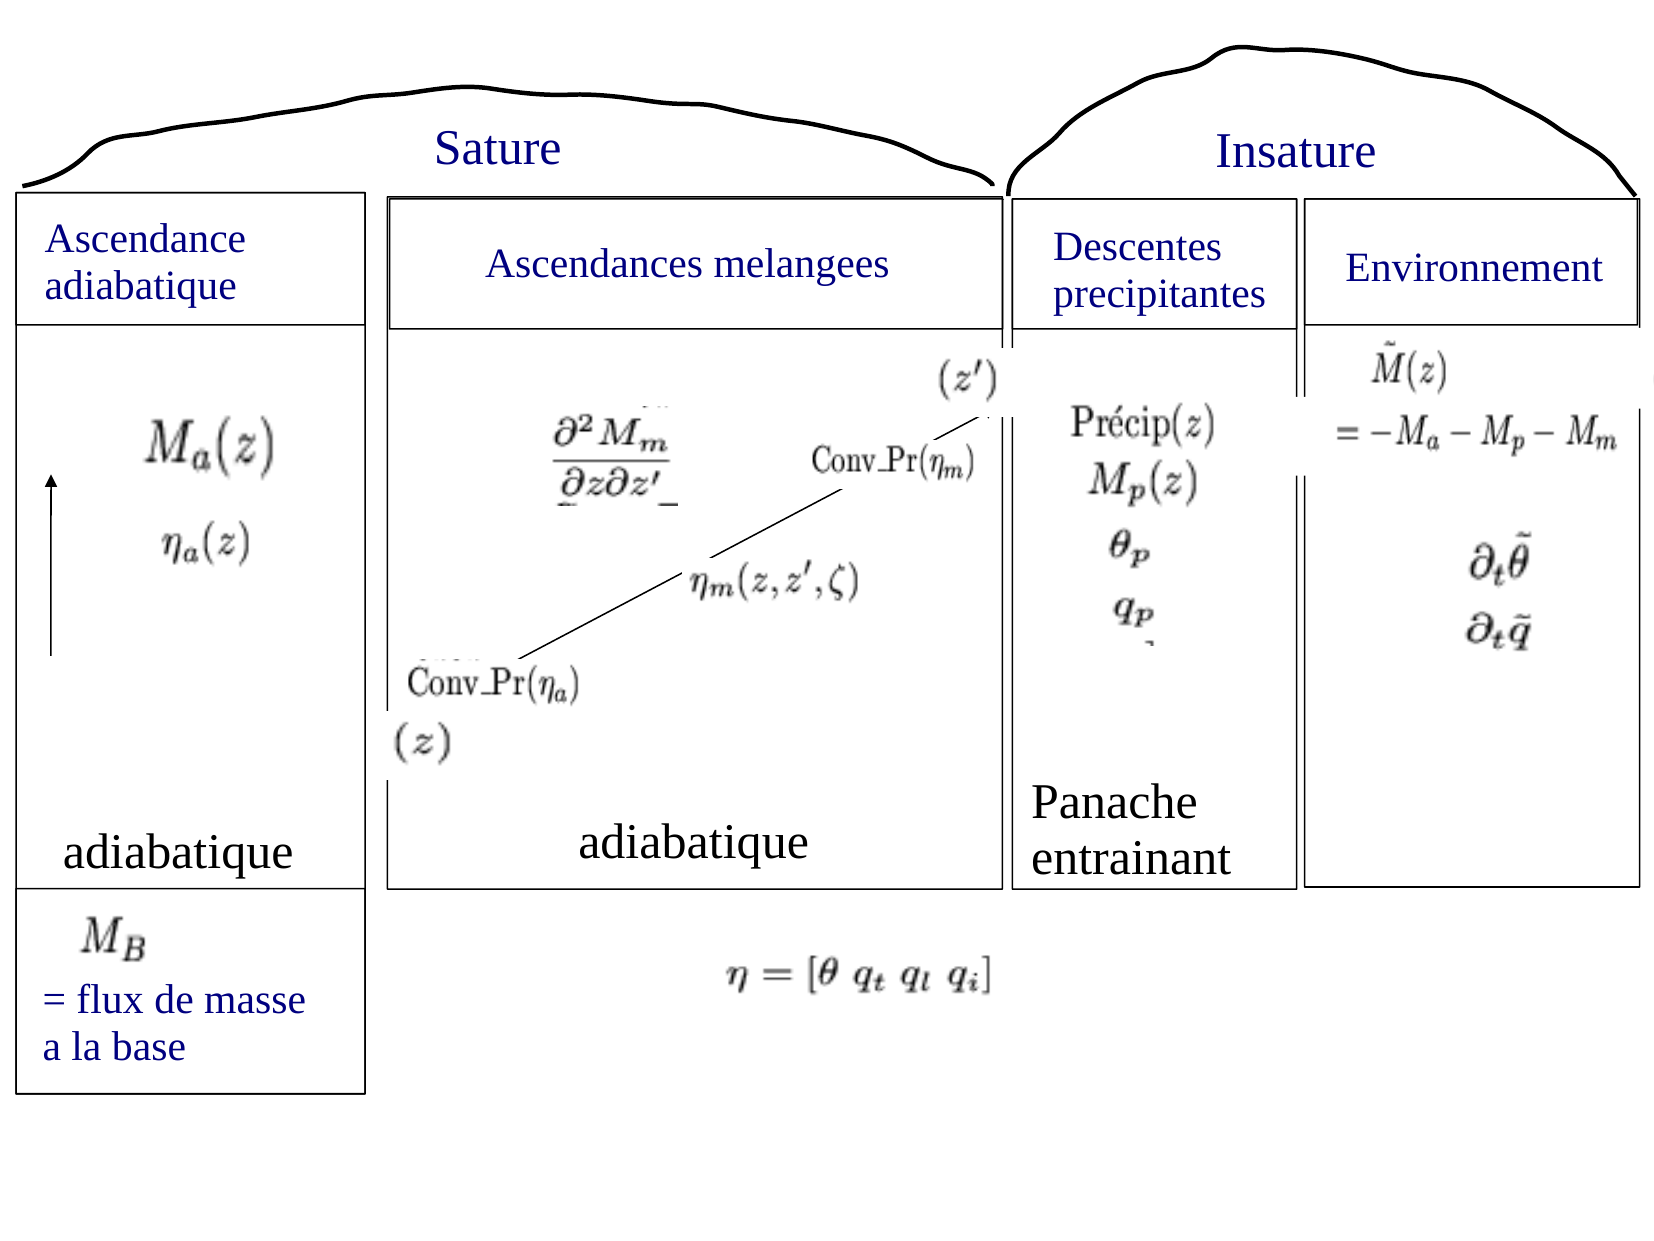

Sature
Insature
Ascendance
adiabatique
Descentes
precipitantes
Ascendances melangees
Environnement
Panache
entrainant
adiabatique
adiabatique
= flux de masse
a la base